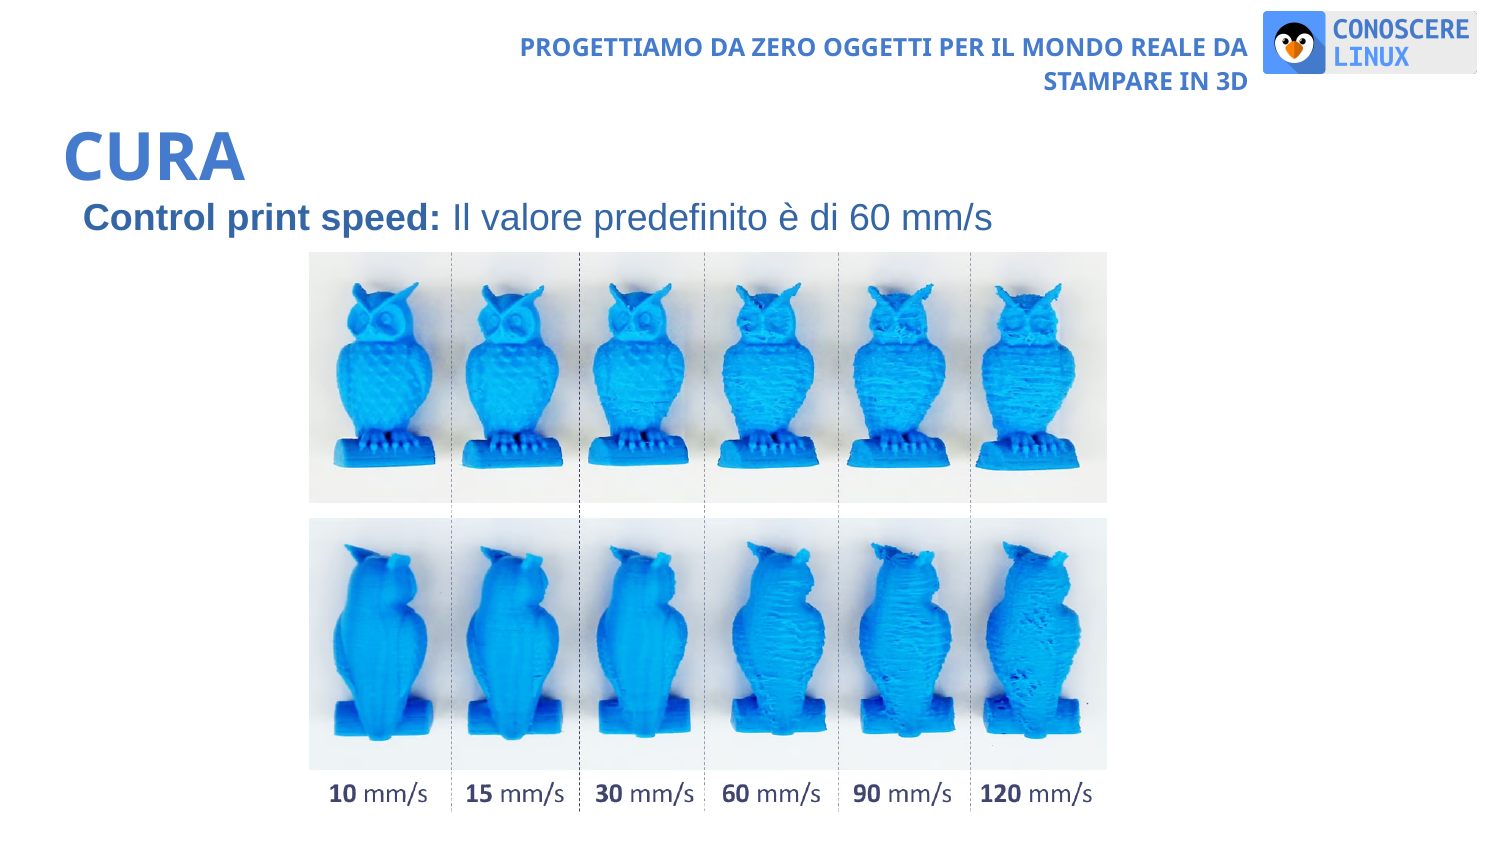

PROGETTIAMO DA ZERO OGGETTI PER IL MONDO REALE DA STAMPARE IN 3D
CURA
Control print speed: Il valore predefinito è di 60 mm/s